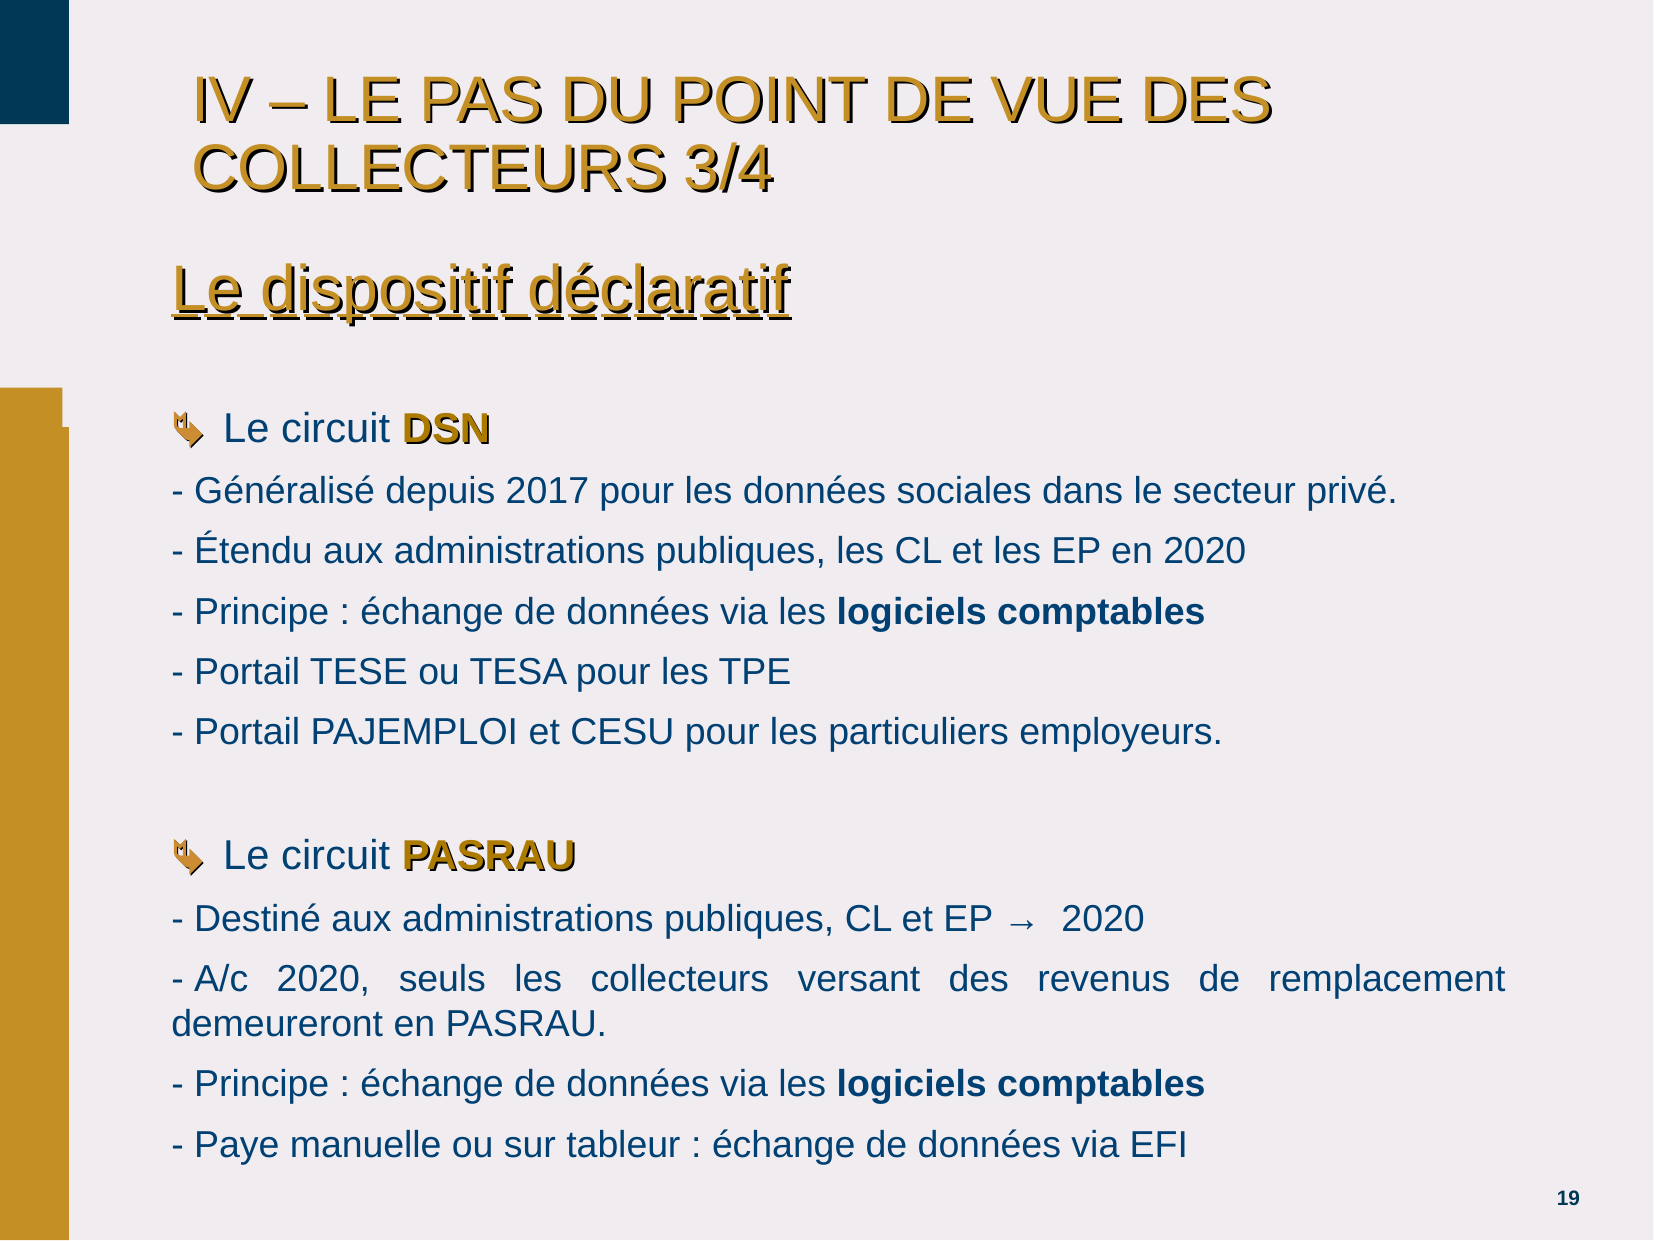

IV – LE PAS DU POINT DE VUE DES COLLECTEURS 3/4
# Le dispositif déclaratif
 Le circuit DSN
- Généralisé depuis 2017 pour les données sociales dans le secteur privé.
- Étendu aux administrations publiques, les CL et les EP en 2020
- Principe : échange de données via les logiciels comptables
- Portail TESE ou TESA pour les TPE
- Portail PAJEMPLOI et CESU pour les particuliers employeurs.
 Le circuit PASRAU
- Destiné aux administrations publiques, CL et EP → 2020
- A/c 2020, seuls les collecteurs versant des revenus de remplacement demeureront en PASRAU.
- Principe : échange de données via les logiciels comptables
- Paye manuelle ou sur tableur : échange de données via EFI